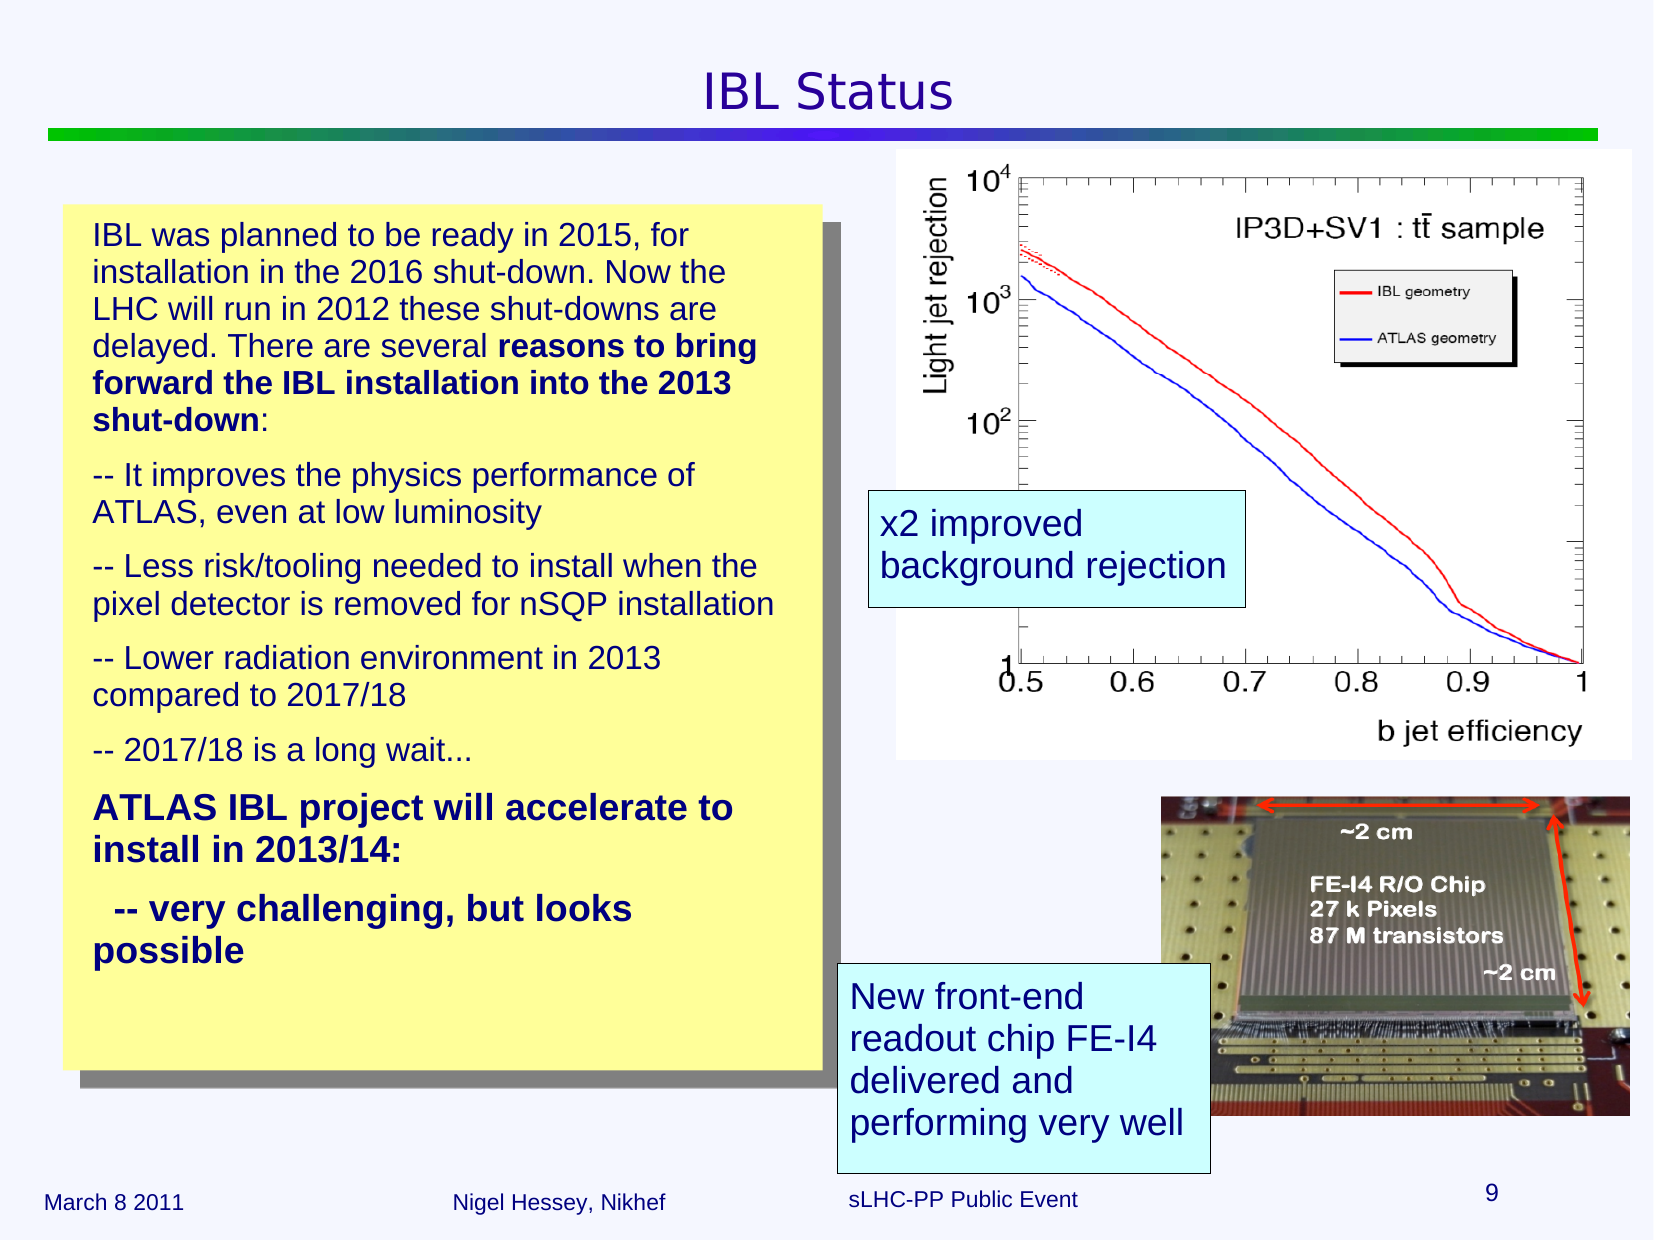

# IBL Status
IBL was planned to be ready in 2015, for installation in the 2016 shut-down. Now the LHC will run in 2012 these shut-downs are delayed. There are several reasons to bring forward the IBL installation into the 2013 shut-down:
-- It improves the physics performance of ATLAS, even at low luminosity
-- Less risk/tooling needed to install when the pixel detector is removed for nSQP installation
-- Lower radiation environment in 2013 compared to 2017/18
-- 2017/18 is a long wait...
ATLAS IBL project will accelerate to install in 2013/14:
 -- very challenging, but looks possible
x2 improved background rejection
New front-end readout chip FE-I4 delivered and performing very well